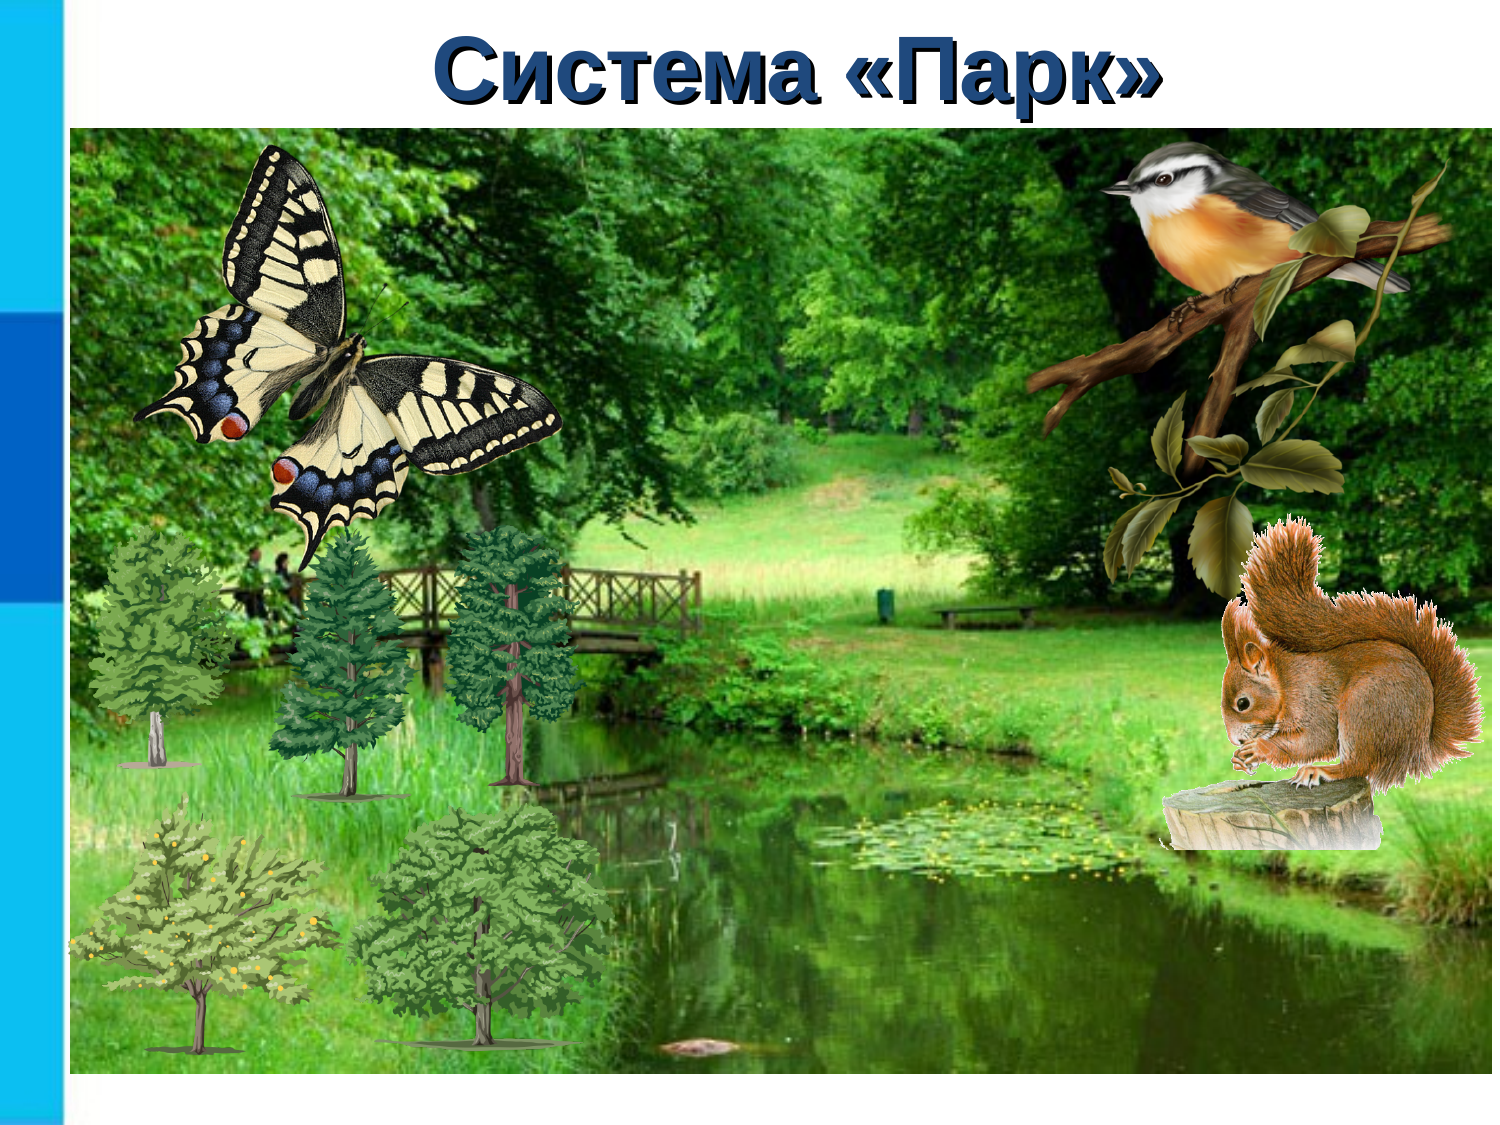

# Система «Парк»
Насекомые
Птицы
Деревья
Животные